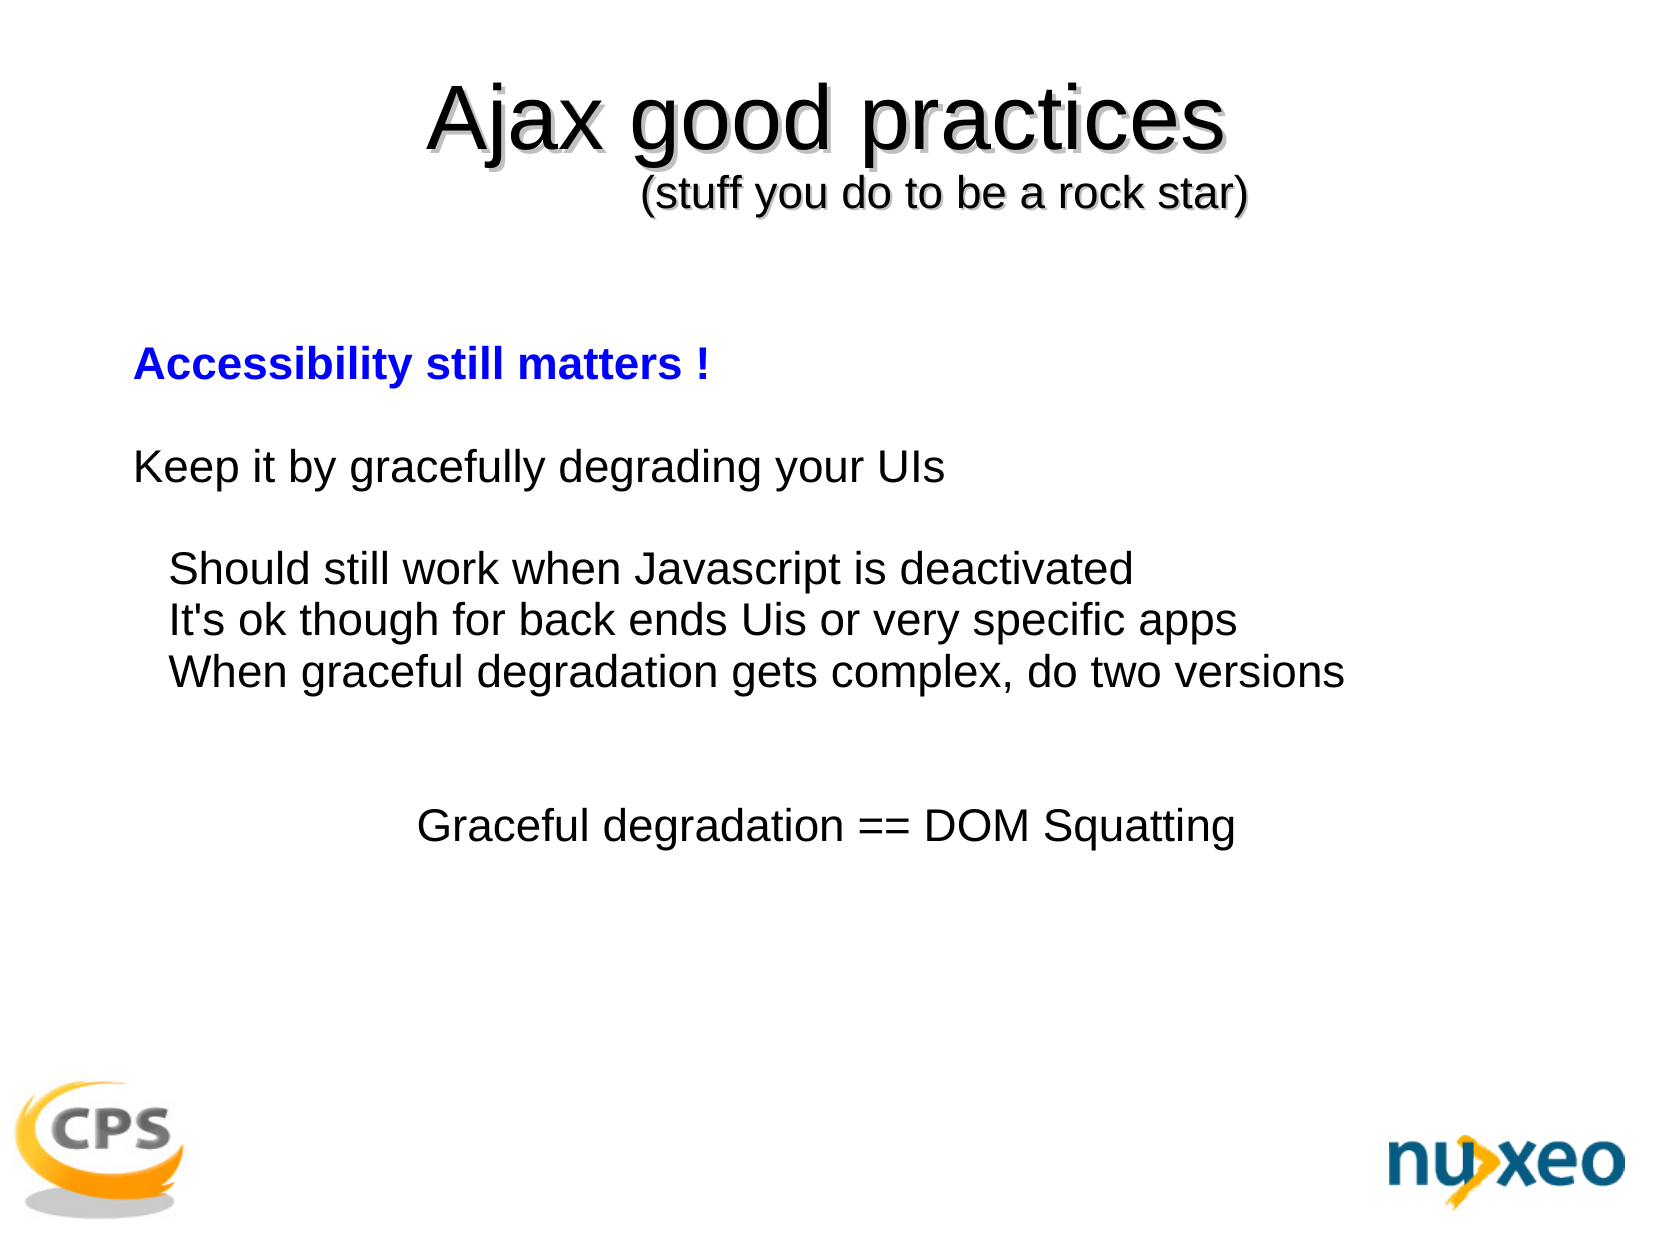

Ajax good practices
(stuff you do to be a rock star)
Accessibility still matters !
Keep it by gracefully degrading your UIs
Should still work when Javascript is deactivated
It's ok though for back ends Uis or very specific apps
When graceful degradation gets complex, do two versions
Graceful degradation == DOM Squatting